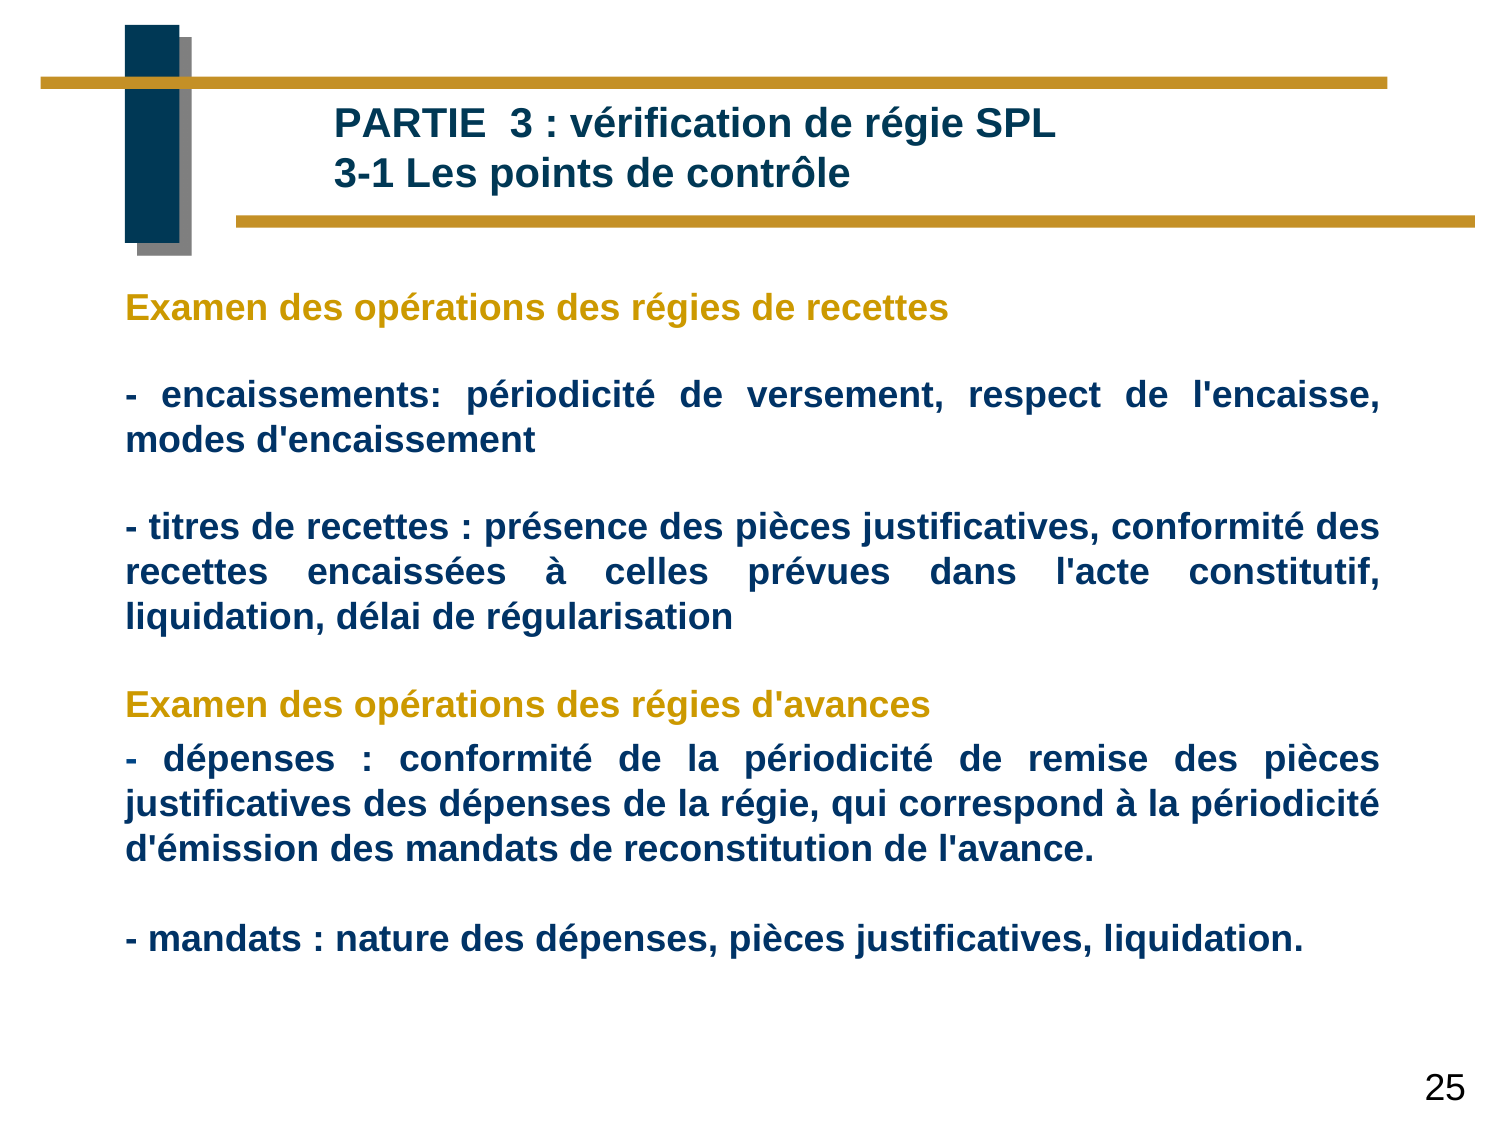

#
PARTIE 3 : vérification de régie SPL
3-1 Les points de contrôle
Examen des opérations des régies de recettes
- encaissements: périodicité de versement, respect de l'encaisse, modes d'encaissement
- titres de recettes : présence des pièces justificatives, conformité des recettes encaissées à celles prévues dans l'acte constitutif, liquidation, délai de régularisation
Examen des opérations des régies d'avances
- dépenses : conformité de la périodicité de remise des pièces justificatives des dépenses de la régie, qui correspond à la périodicité d'émission des mandats de reconstitution de l'avance.
- mandats : nature des dépenses, pièces justificatives, liquidation.
 25